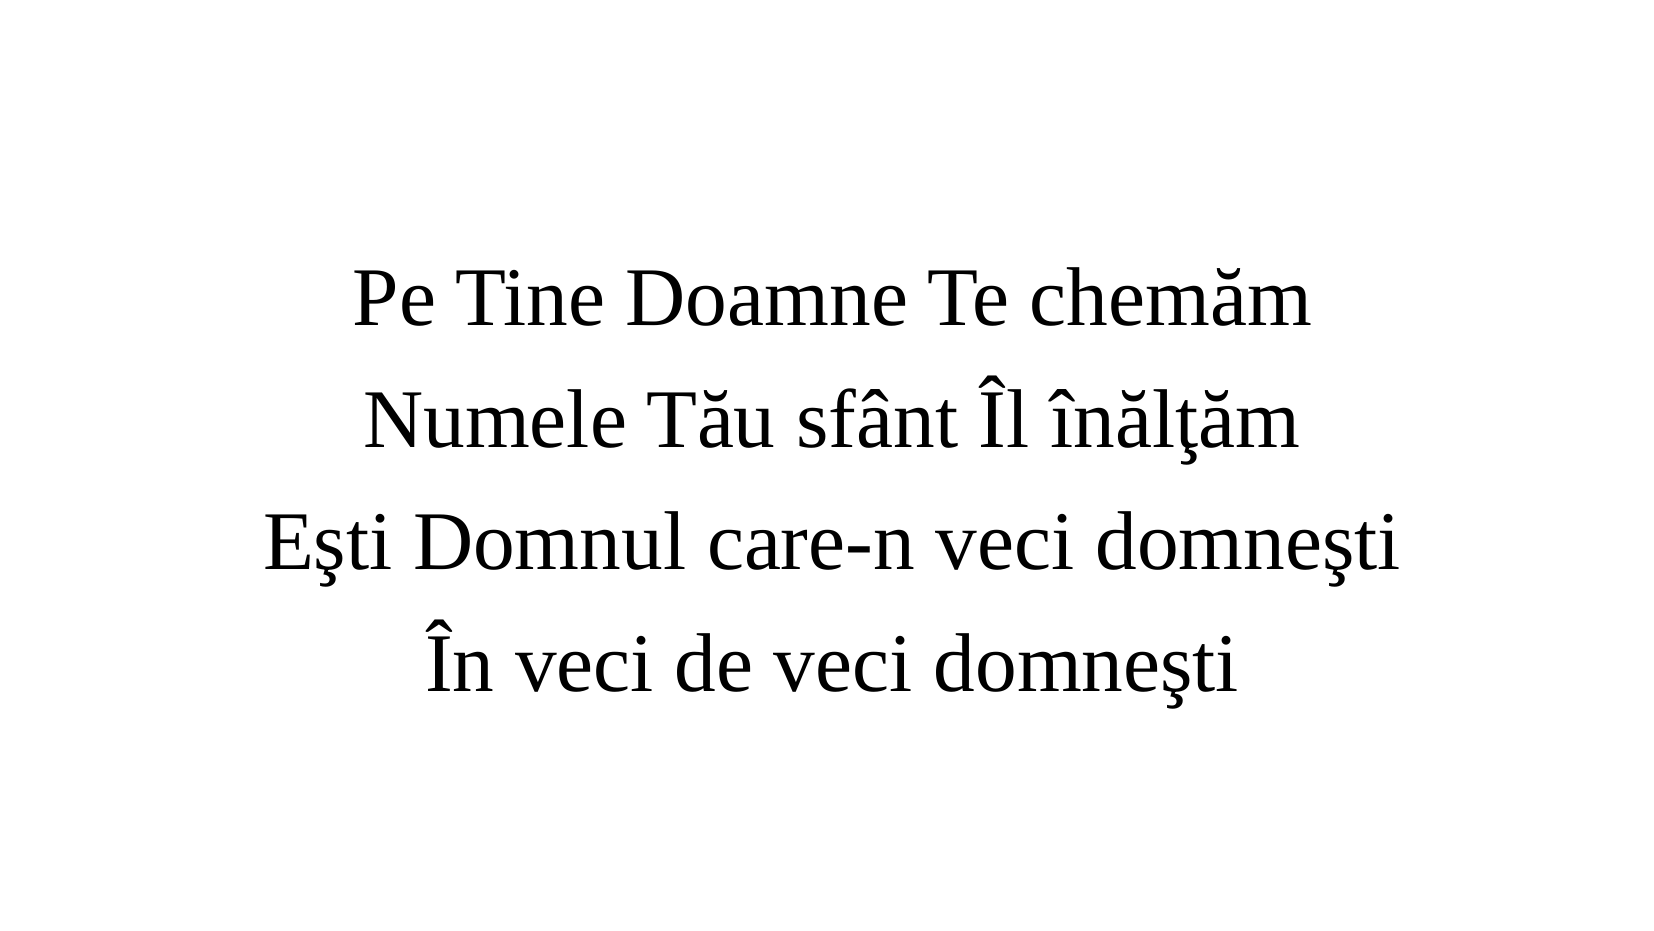

# Pe Tine Doamne Te chemăm
Numele Tău sfânt Îl înălţăm
Eşti Domnul care-n veci domneşti
În veci de veci domneşti